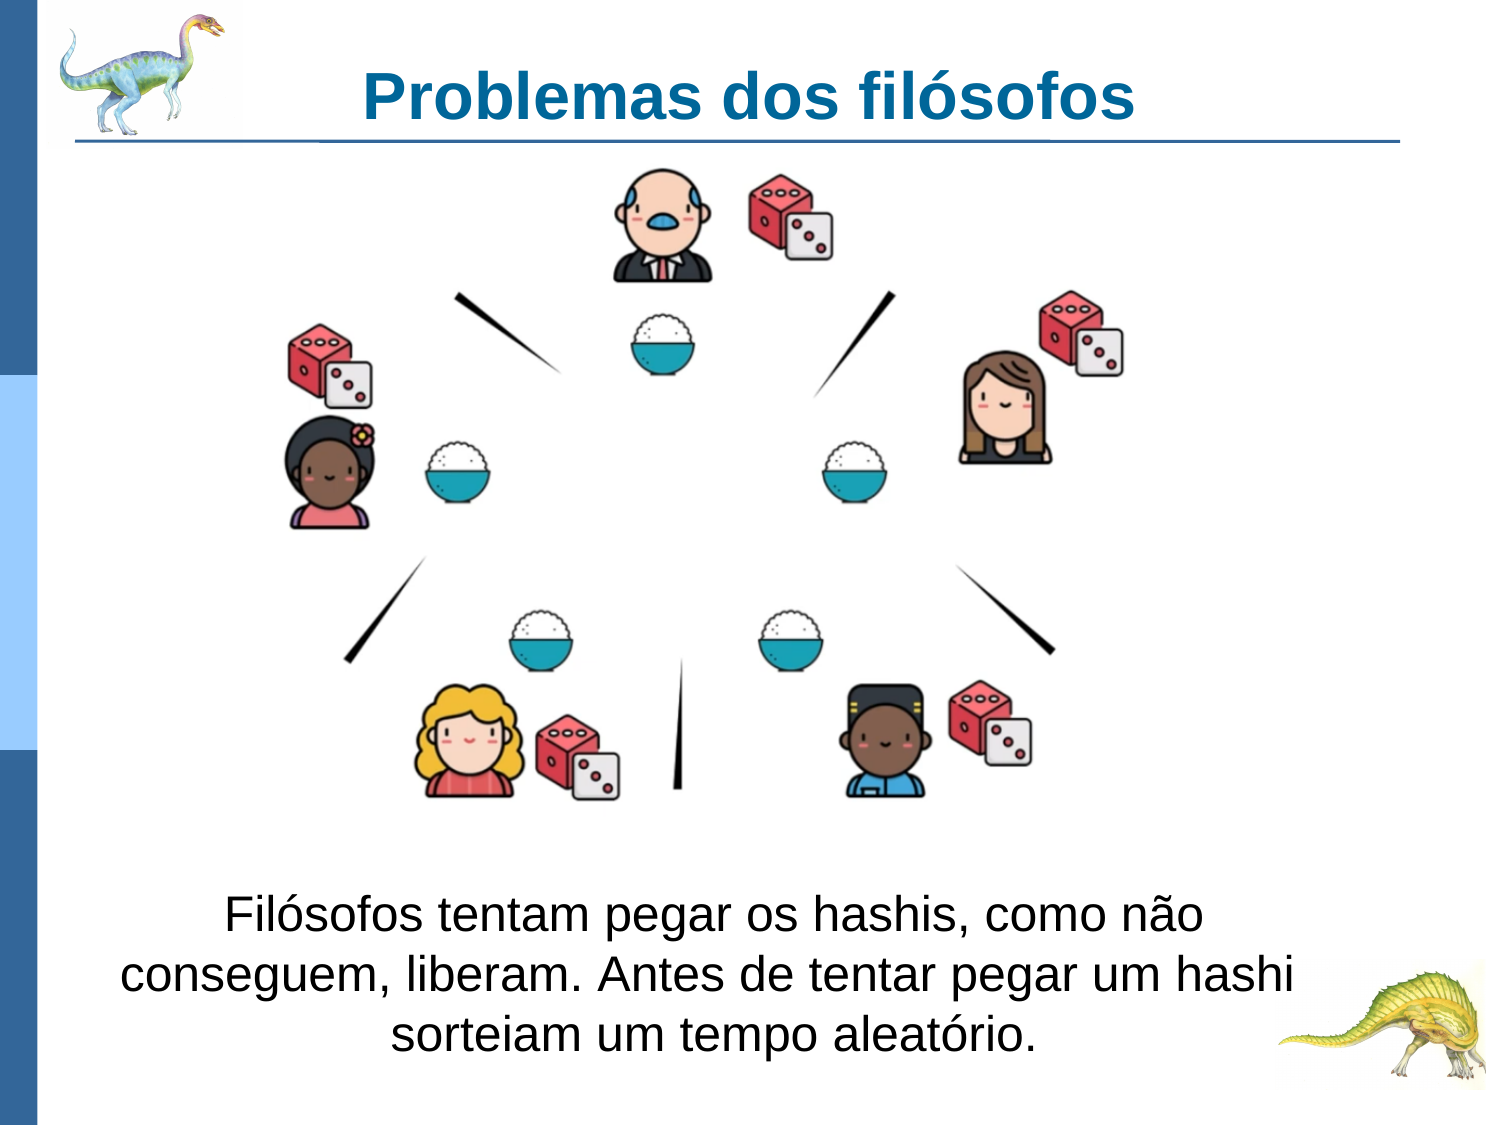

Problemas dos filósofos
Filósofos tentam pegar os hashis, como não conseguem, liberam. Antes de tentar pegar um hashi
sorteiam um tempo aleatório.